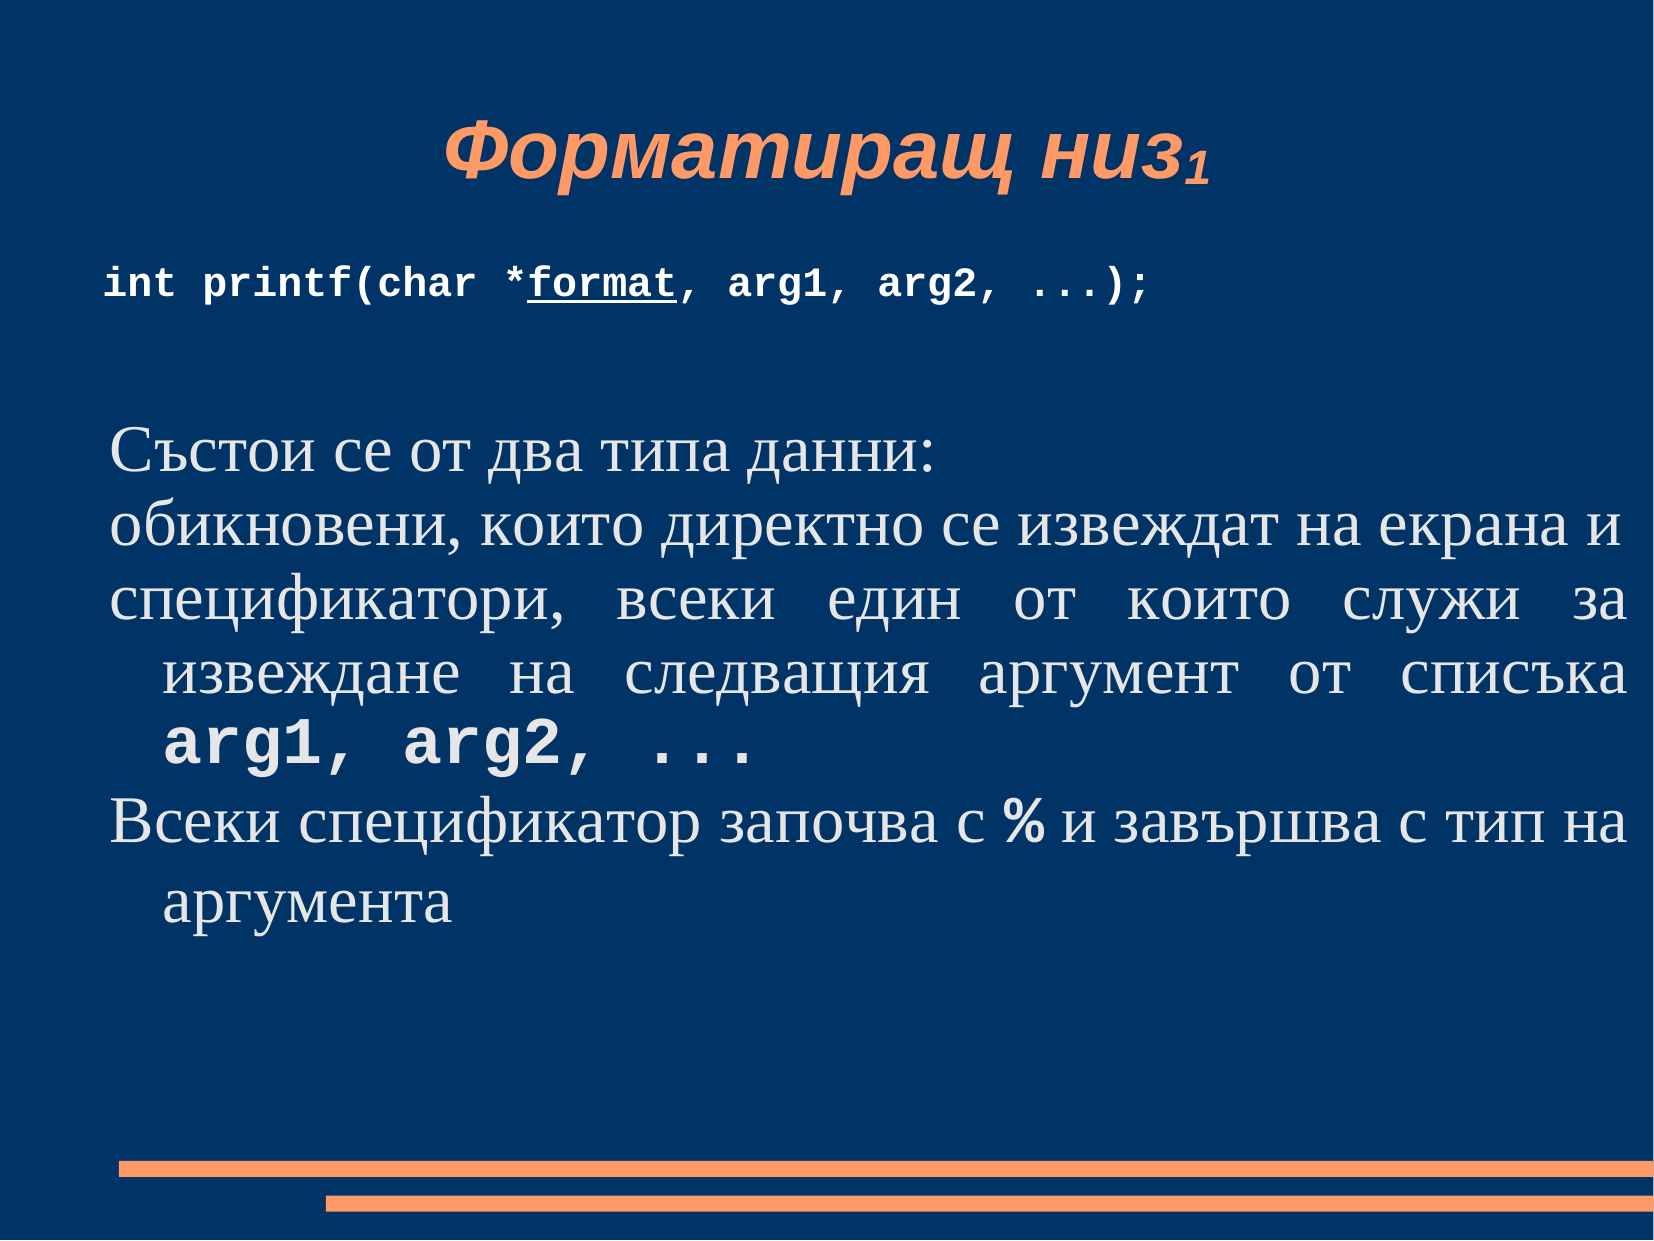

# Форматиращ низ1
int printf(char *format, arg1, arg2, ...);
Състои се от два типа данни:
обикновени, които директно се извеждат на екрана и
спецификатори, всеки един от които служи за извеждане на следващия аргумент от списъка arg1, arg2, ...
Всеки спецификатор започва с % и завършва с тип на аргумента